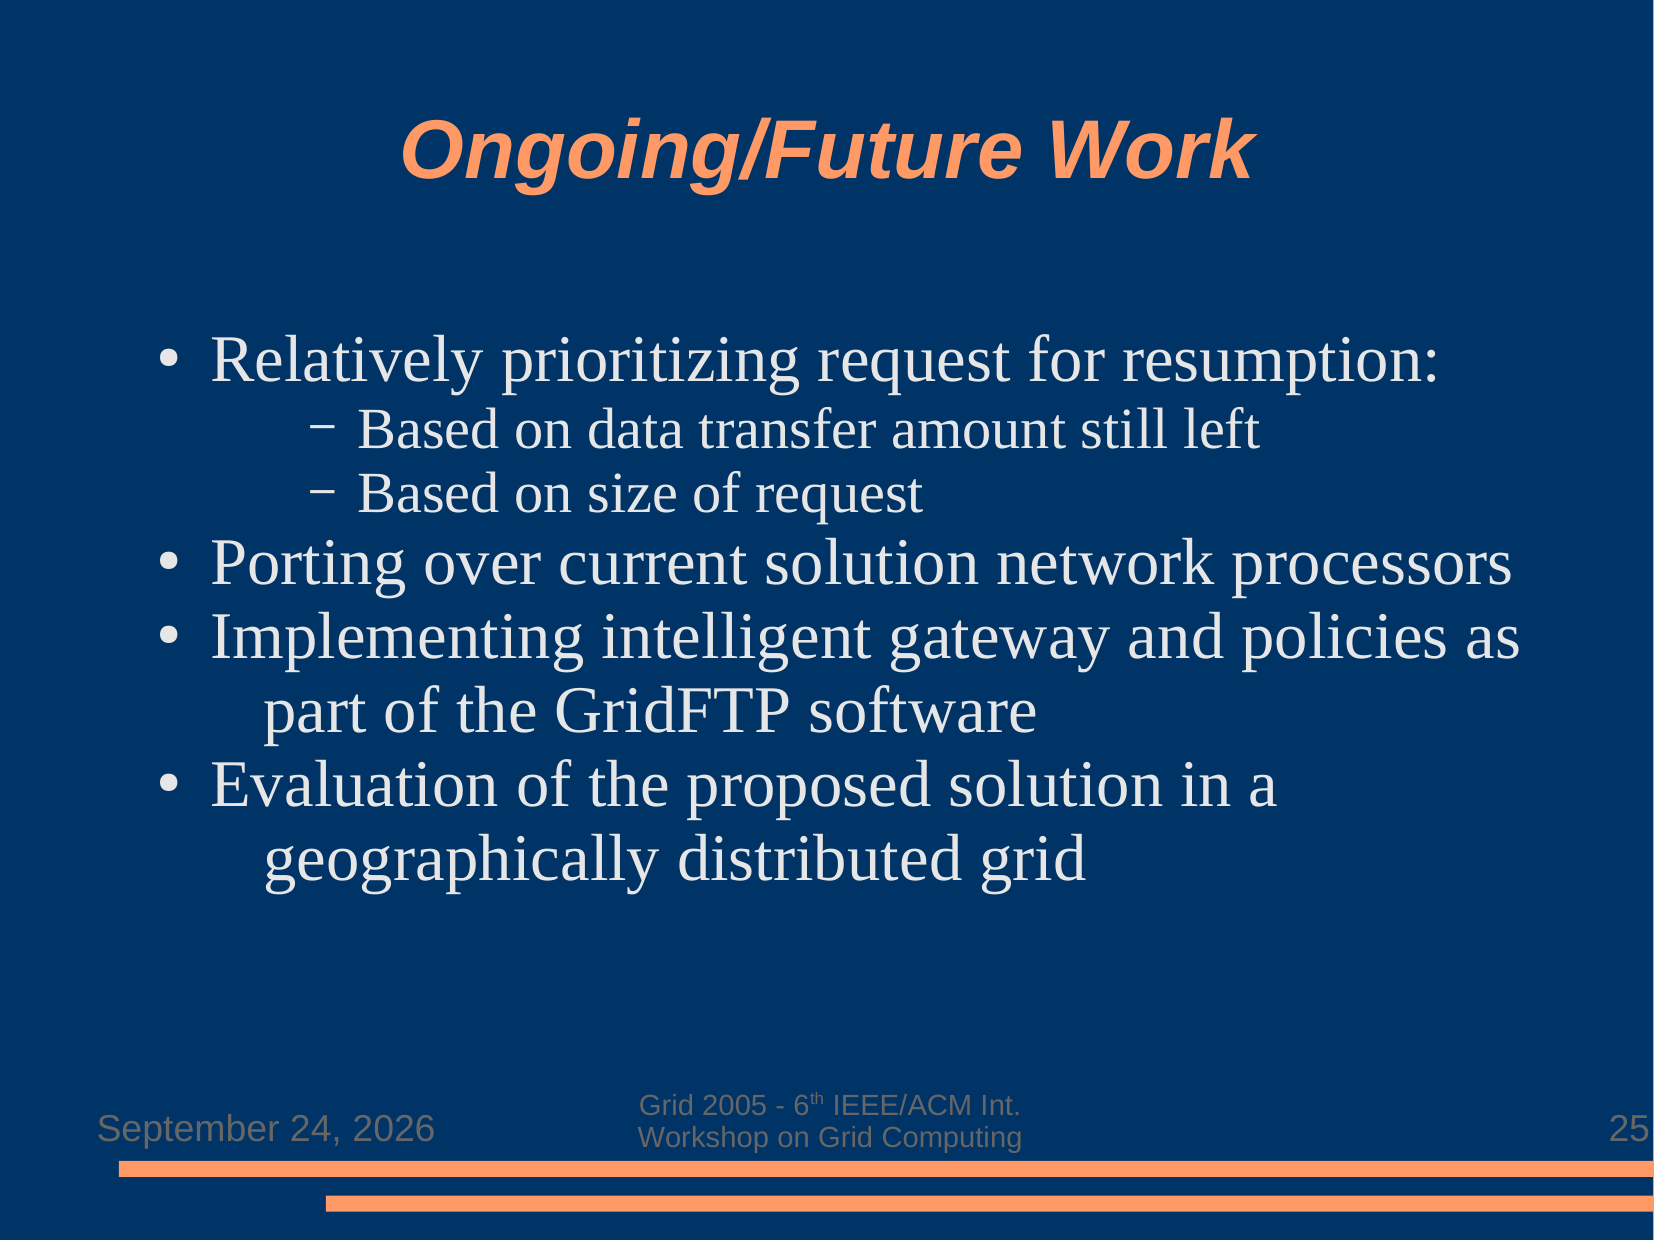

# Ongoing/Future Work
Relatively prioritizing request for resumption:
Based on data transfer amount still left
Based on size of request
Porting over current solution network processors
Implementing intelligent gateway and policies as part of the GridFTP software
Evaluation of the proposed solution in a geographically distributed grid